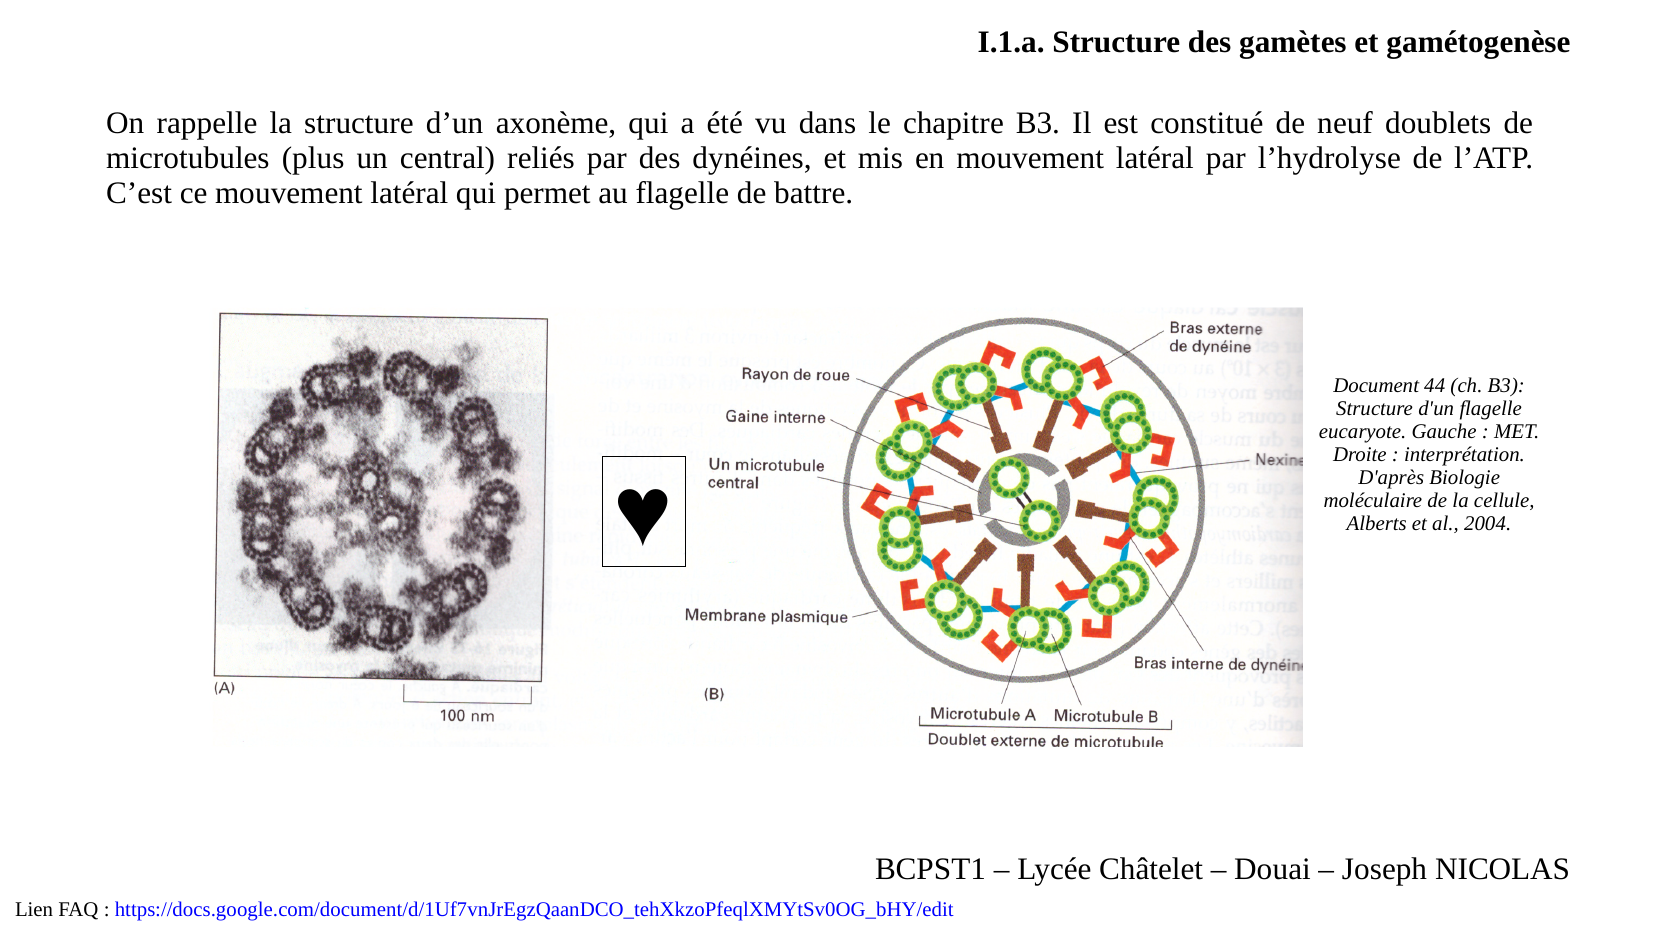

I.1.a. Structure des gamètes et gamétogenèse
On rappelle la structure d’un axonème, qui a été vu dans le chapitre B3. Il est constitué de neuf doublets de microtubules (plus un central) reliés par des dynéines, et mis en mouvement latéral par l’hydrolyse de l’ATP. C’est ce mouvement latéral qui permet au flagelle de battre.
Document 44 (ch. B3): Structure d'un flagelle eucaryote. Gauche : MET. Droite : interprétation. D'après Biologie moléculaire de la cellule, Alberts et al., 2004.
♥
BCPST1 – Lycée Châtelet – Douai – Joseph NICOLAS
Lien FAQ : https://docs.google.com/document/d/1Uf7vnJrEgzQaanDCO_tehXkzoPfeqlXMYtSv0OG_bHY/edit